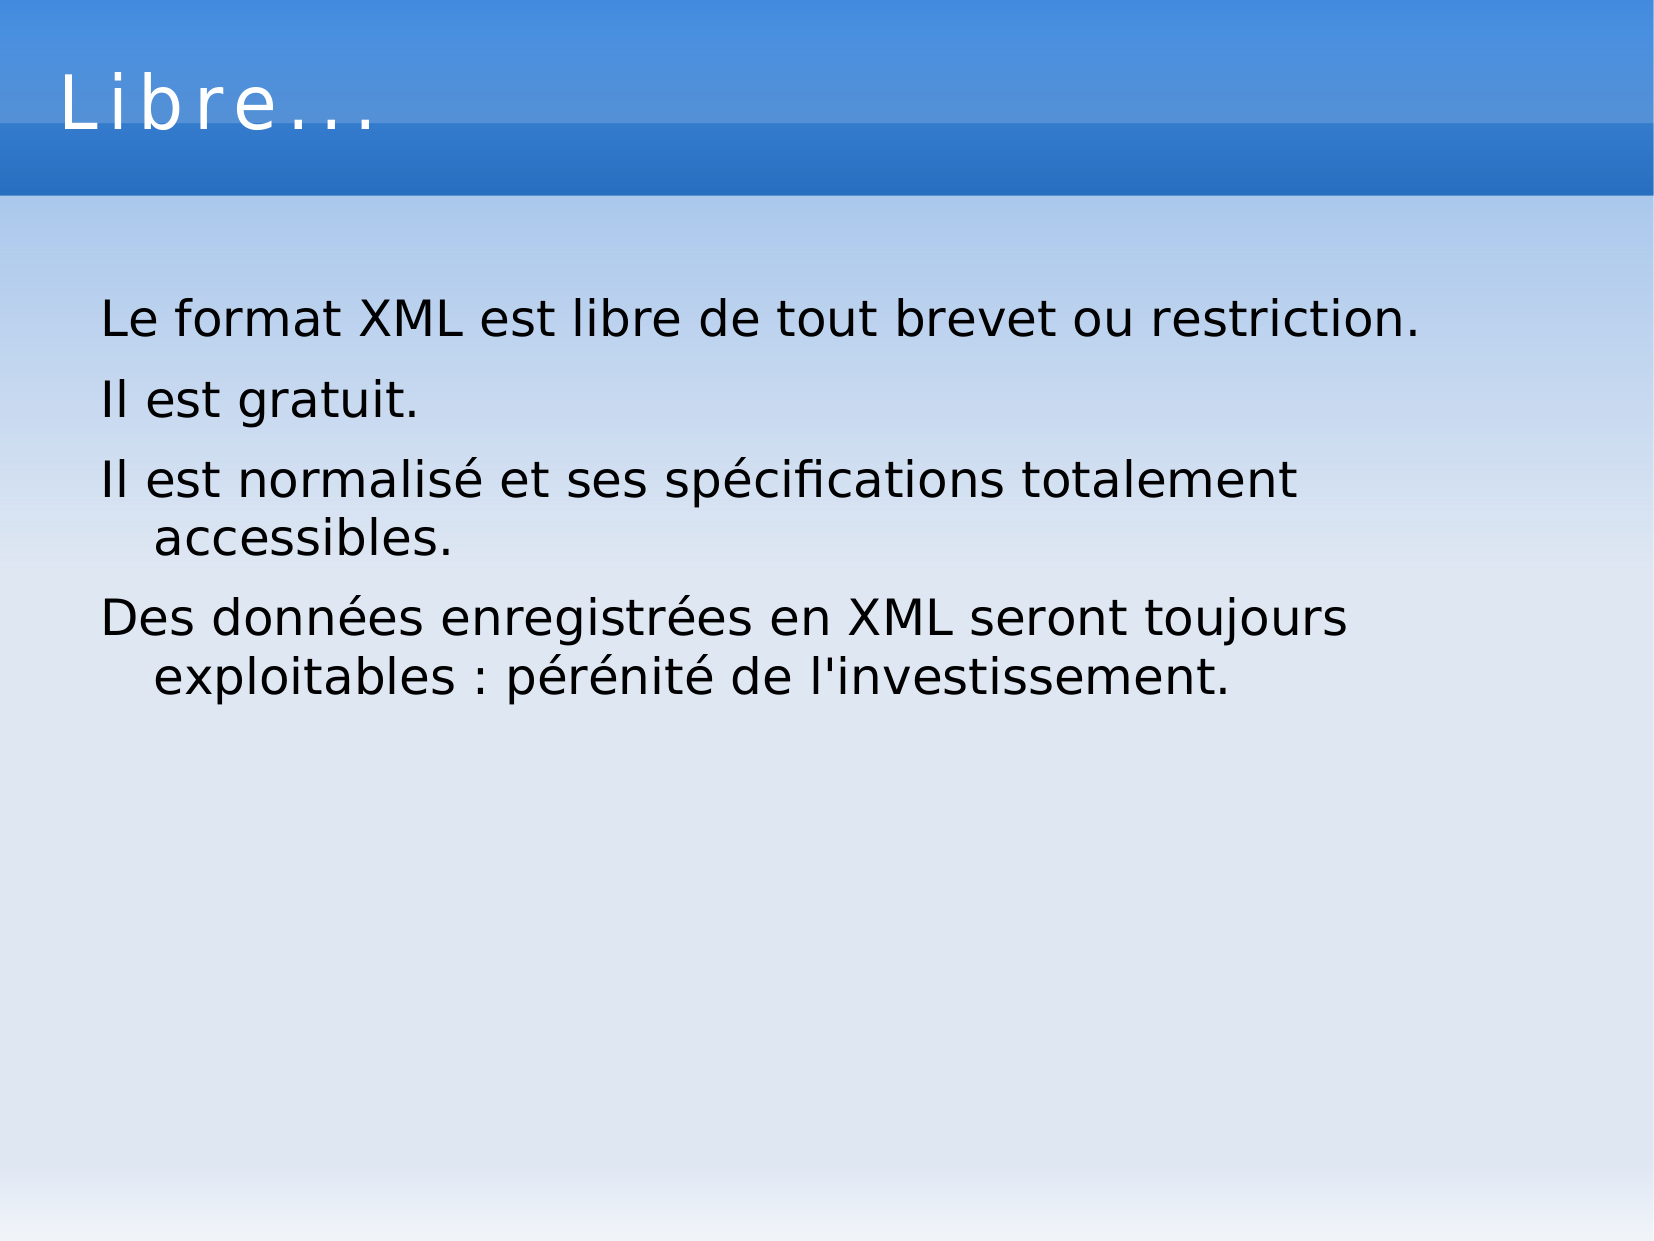

# Libre...
Le format XML est libre de tout brevet ou restriction.
Il est gratuit.
Il est normalisé et ses spécifications totalement accessibles.
Des données enregistrées en XML seront toujours exploitables : pérénité de l'investissement.